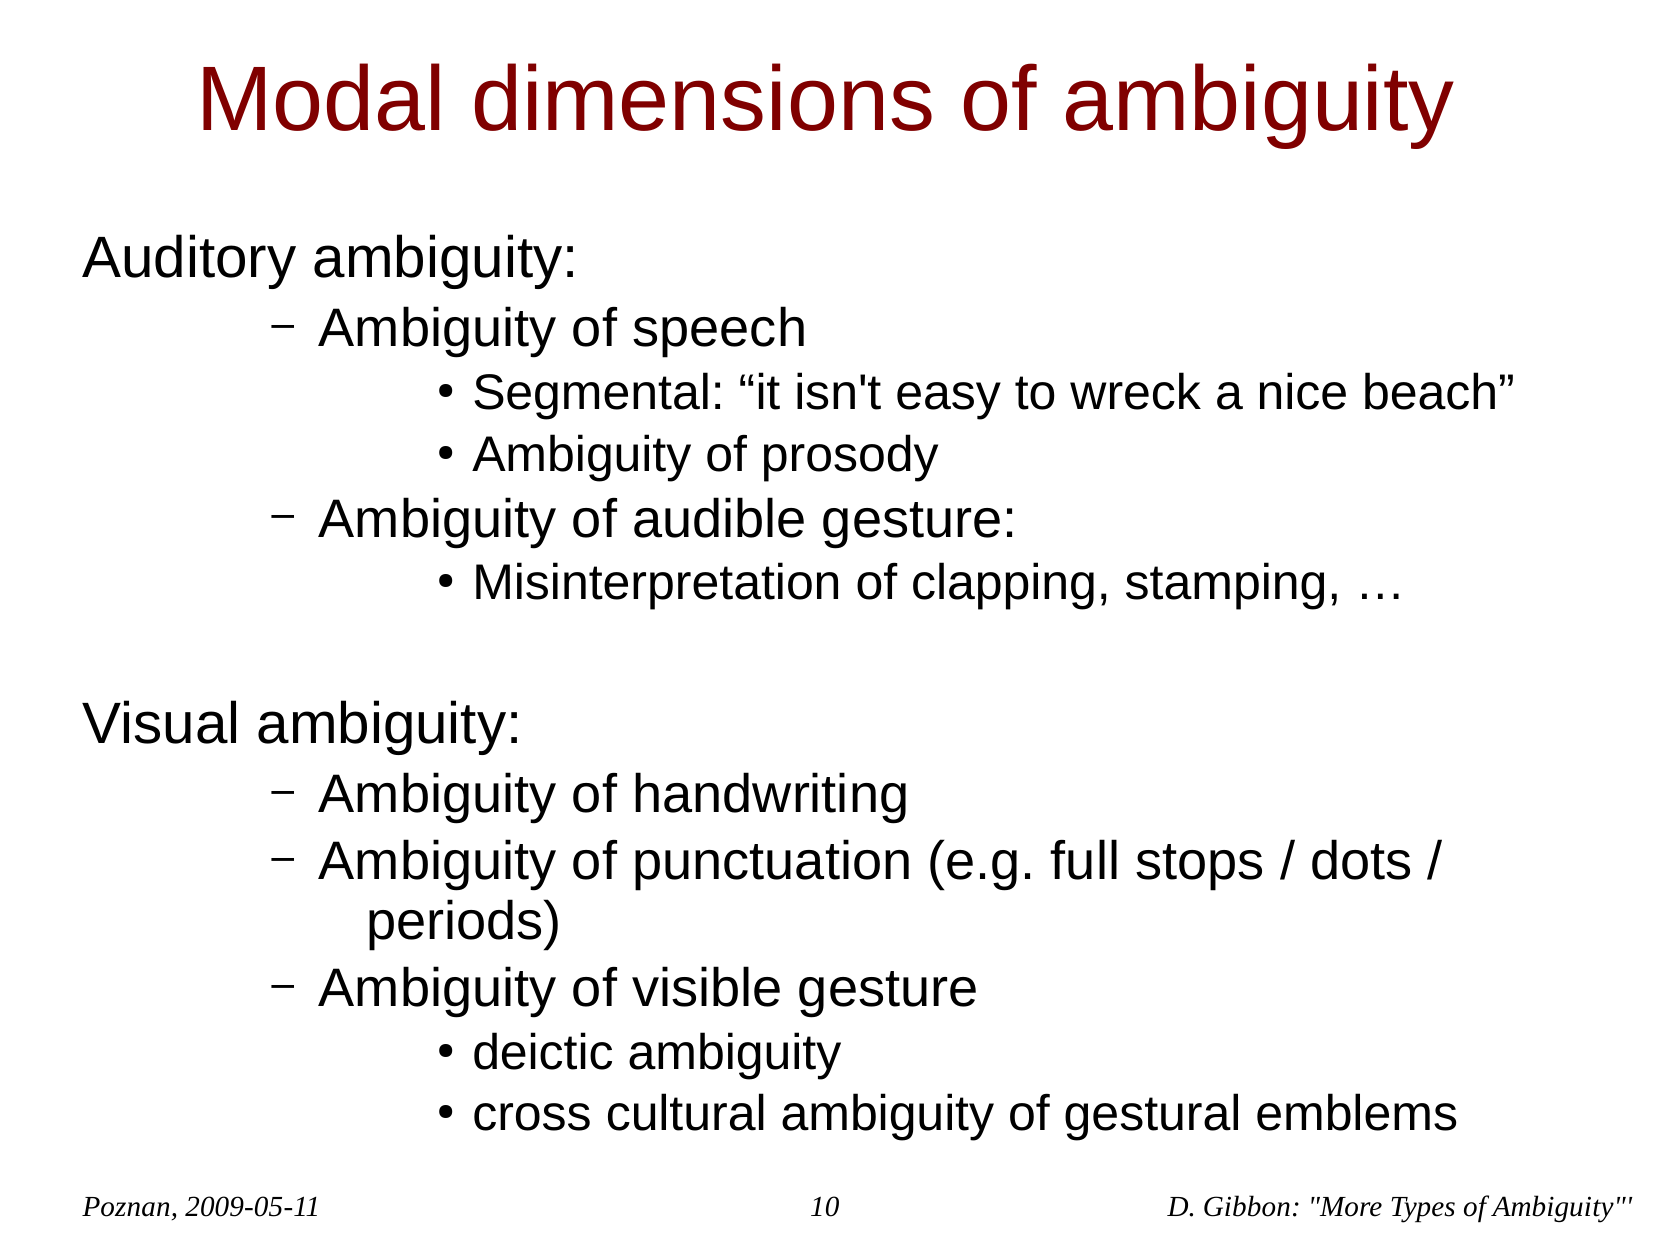

# Modal dimensions of ambiguity
Auditory ambiguity:
Ambiguity of speech
Segmental: “it isn't easy to wreck a nice beach”
Ambiguity of prosody
Ambiguity of audible gesture:
Misinterpretation of clapping, stamping, …
Visual ambiguity:
Ambiguity of handwriting
Ambiguity of punctuation (e.g. full stops / dots / periods)
Ambiguity of visible gesture
deictic ambiguity
cross cultural ambiguity of gestural emblems
Poznan, 2009-05-11
10
D. Gibbon: "More Types of Ambiguity"'